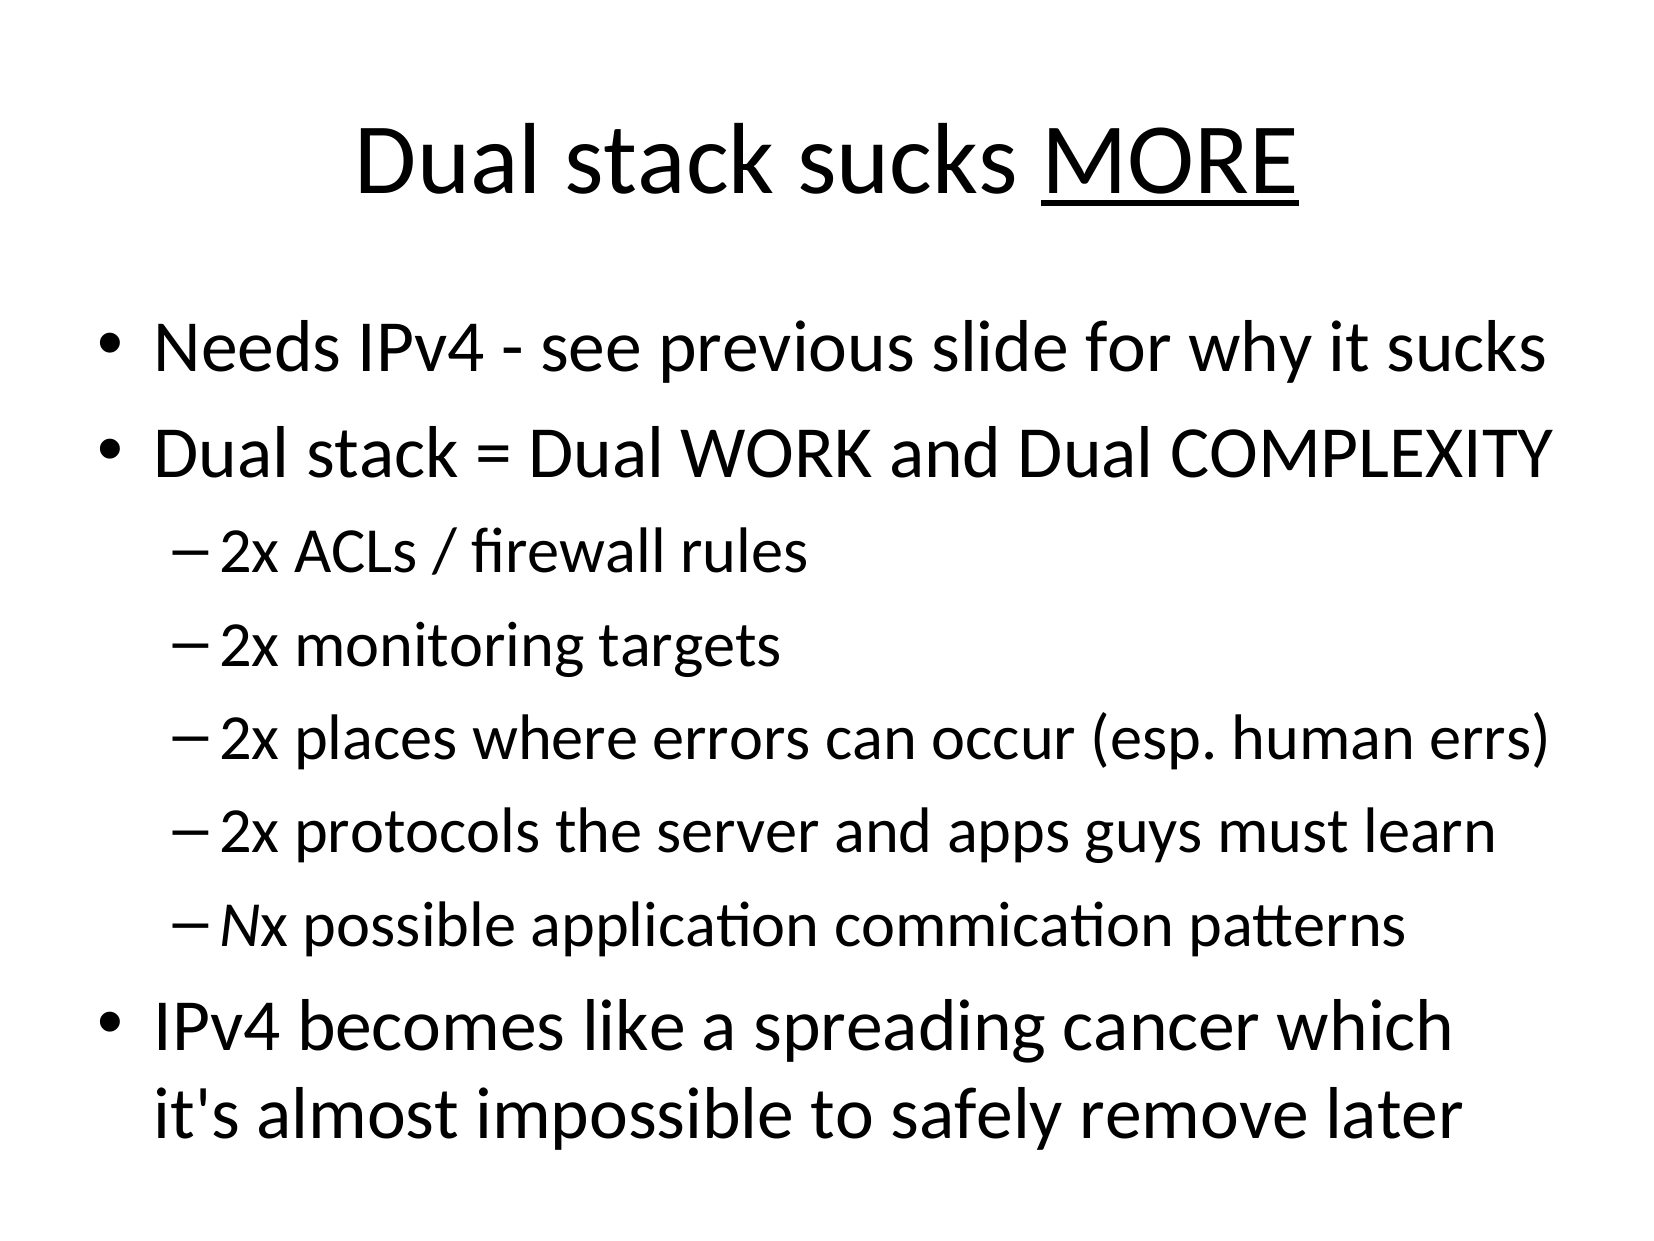

# Dual stack sucks MORE
Needs IPv4 - see previous slide for why it sucks
Dual stack = Dual WORK and Dual COMPLEXITY
2x ACLs / firewall rules
2x monitoring targets
2x places where errors can occur (esp. human errs)
2x protocols the server and apps guys must learn
Nx possible application commication patterns
IPv4 becomes like a spreading cancer which it's almost impossible to safely remove later